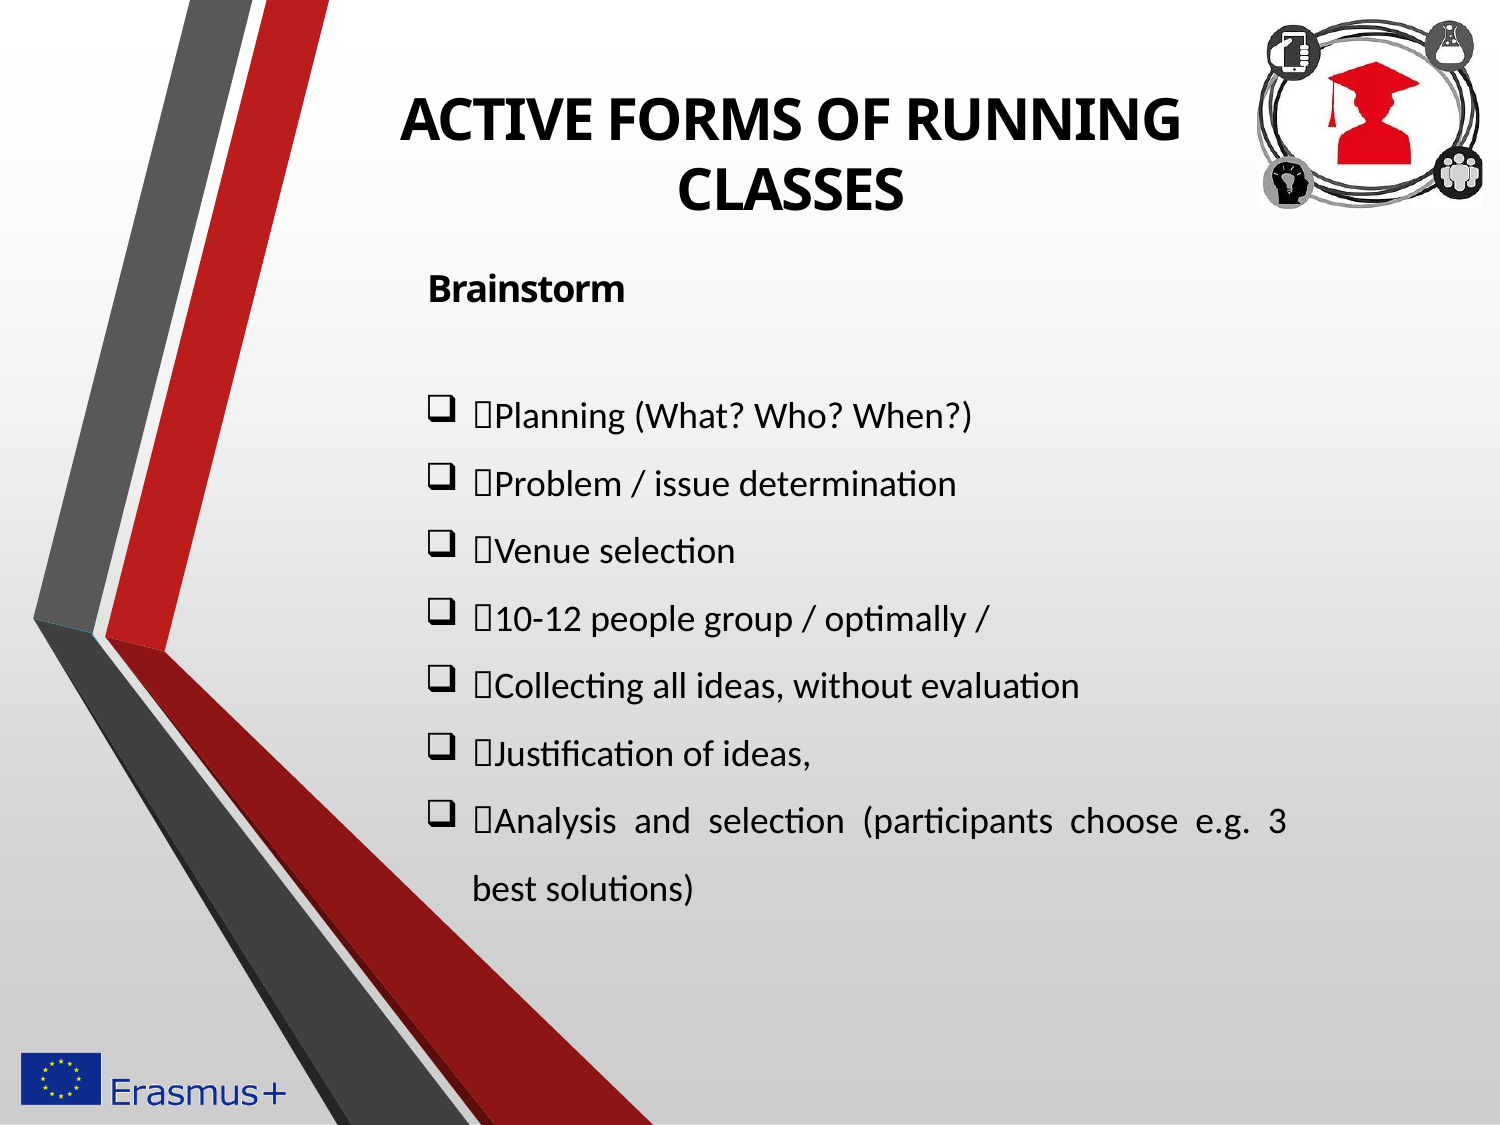

ACTIVE FORMS OF RUNNING CLASSES
Brainstorm
Planning (What? Who? When?)
Problem / issue determination
Venue selection
10-12 people group / optimally /
Collecting all ideas, without evaluation
Justification of ideas,
Analysis and selection (participants choose e.g. 3 best solutions)